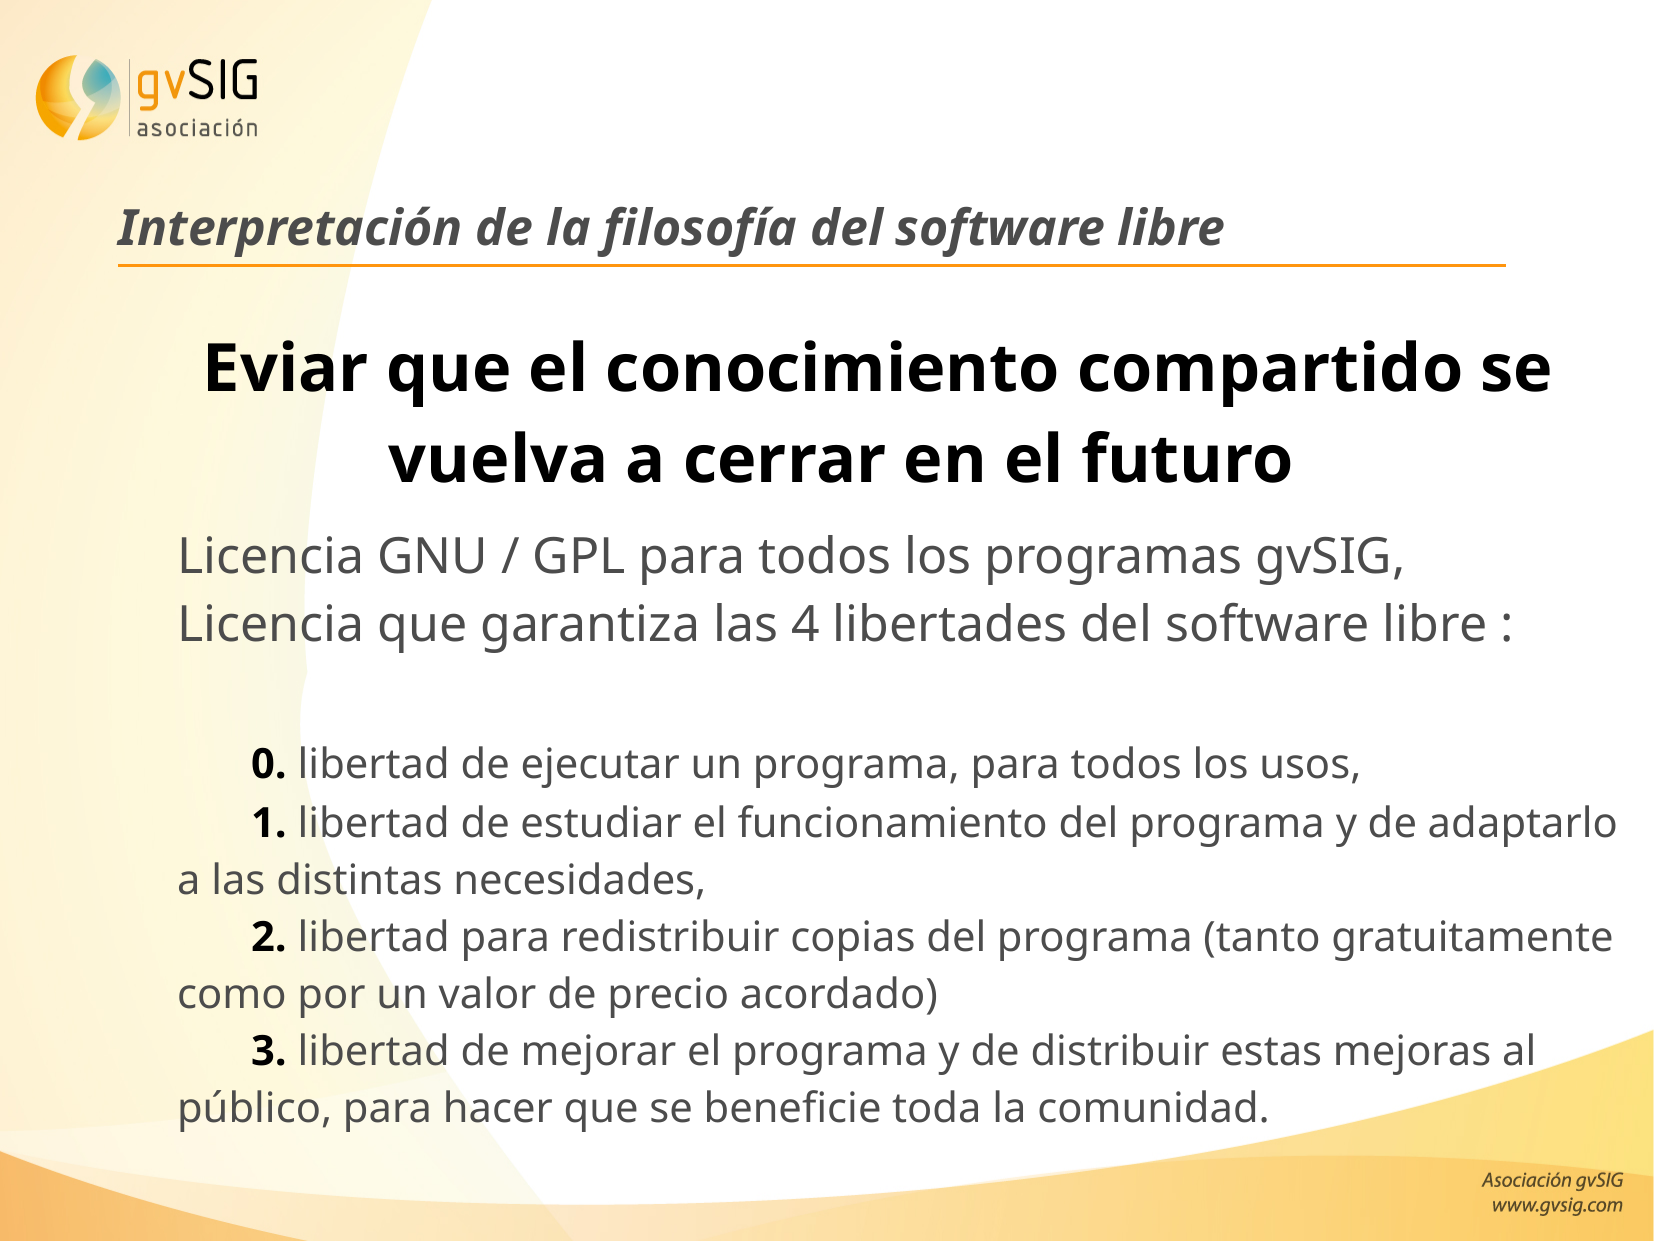

Interpretación de la filosofía del software libre
# Eviar que el conocimiento compartido se vuelva a cerrar en el futuro
Licencia GNU / GPL para todos los programas gvSIG,
Licencia que garantiza las 4 libertades del software libre :
	0. libertad de ejecutar un programa, para todos los usos,
	1. libertad de estudiar el funcionamiento del programa y de adaptarlo a las distintas necesidades,
	2. libertad para redistribuir copias del programa (tanto gratuitamente como por un valor de precio acordado)
	3. libertad de mejorar el programa y de distribuir estas mejoras al público, para hacer que se beneficie toda la comunidad.